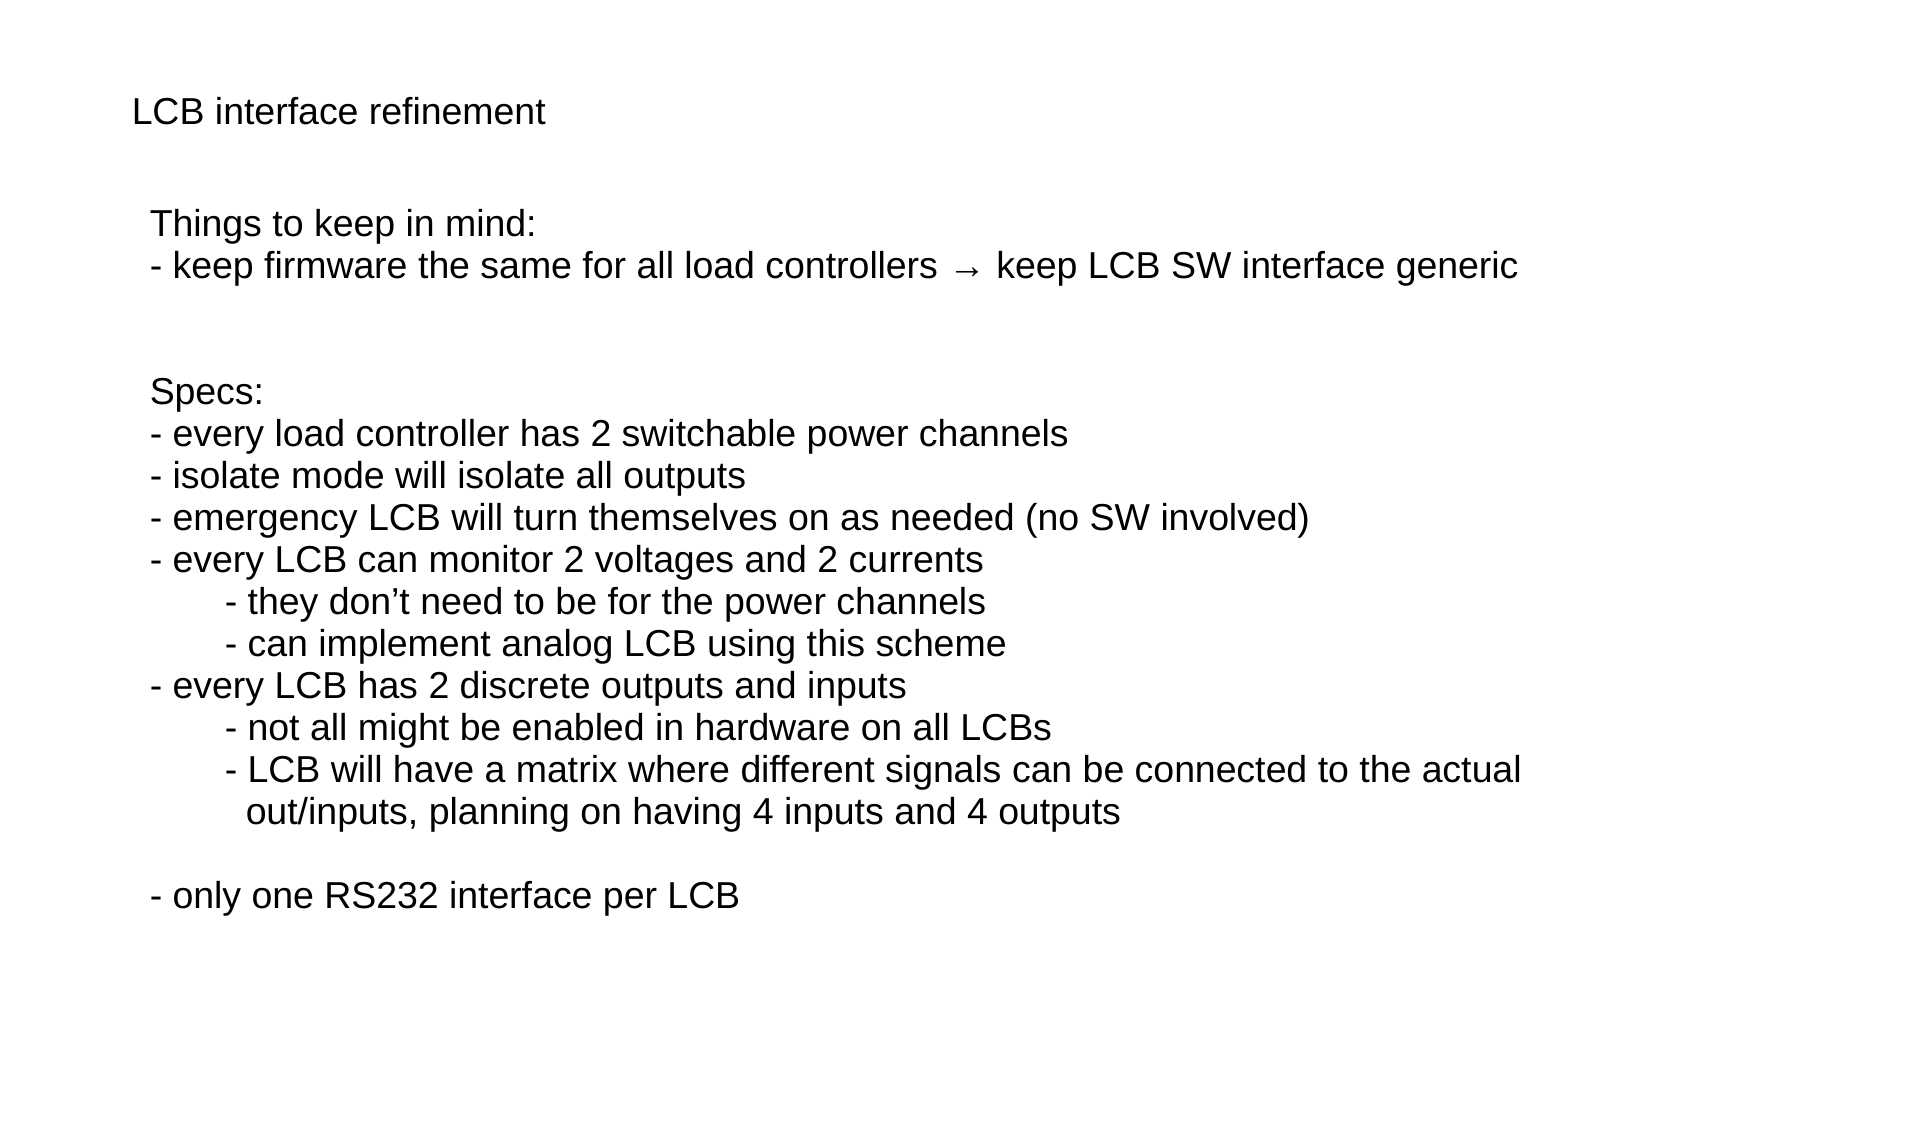

# LCB interface refinement
Things to keep in mind:
- keep firmware the same for all load controllers → keep LCB SW interface generic
Specs:
- every load controller has 2 switchable power channels
- isolate mode will isolate all outputs
- emergency LCB will turn themselves on as needed (no SW involved)
- every LCB can monitor 2 voltages and 2 currents
	- they don’t need to be for the power channels
	- can implement analog LCB using this scheme
- every LCB has 2 discrete outputs and inputs
	- not all might be enabled in hardware on all LCBs
	- LCB will have a matrix where different signals can be connected to the actual
	 out/inputs, planning on having 4 inputs and 4 outputs
- only one RS232 interface per LCB